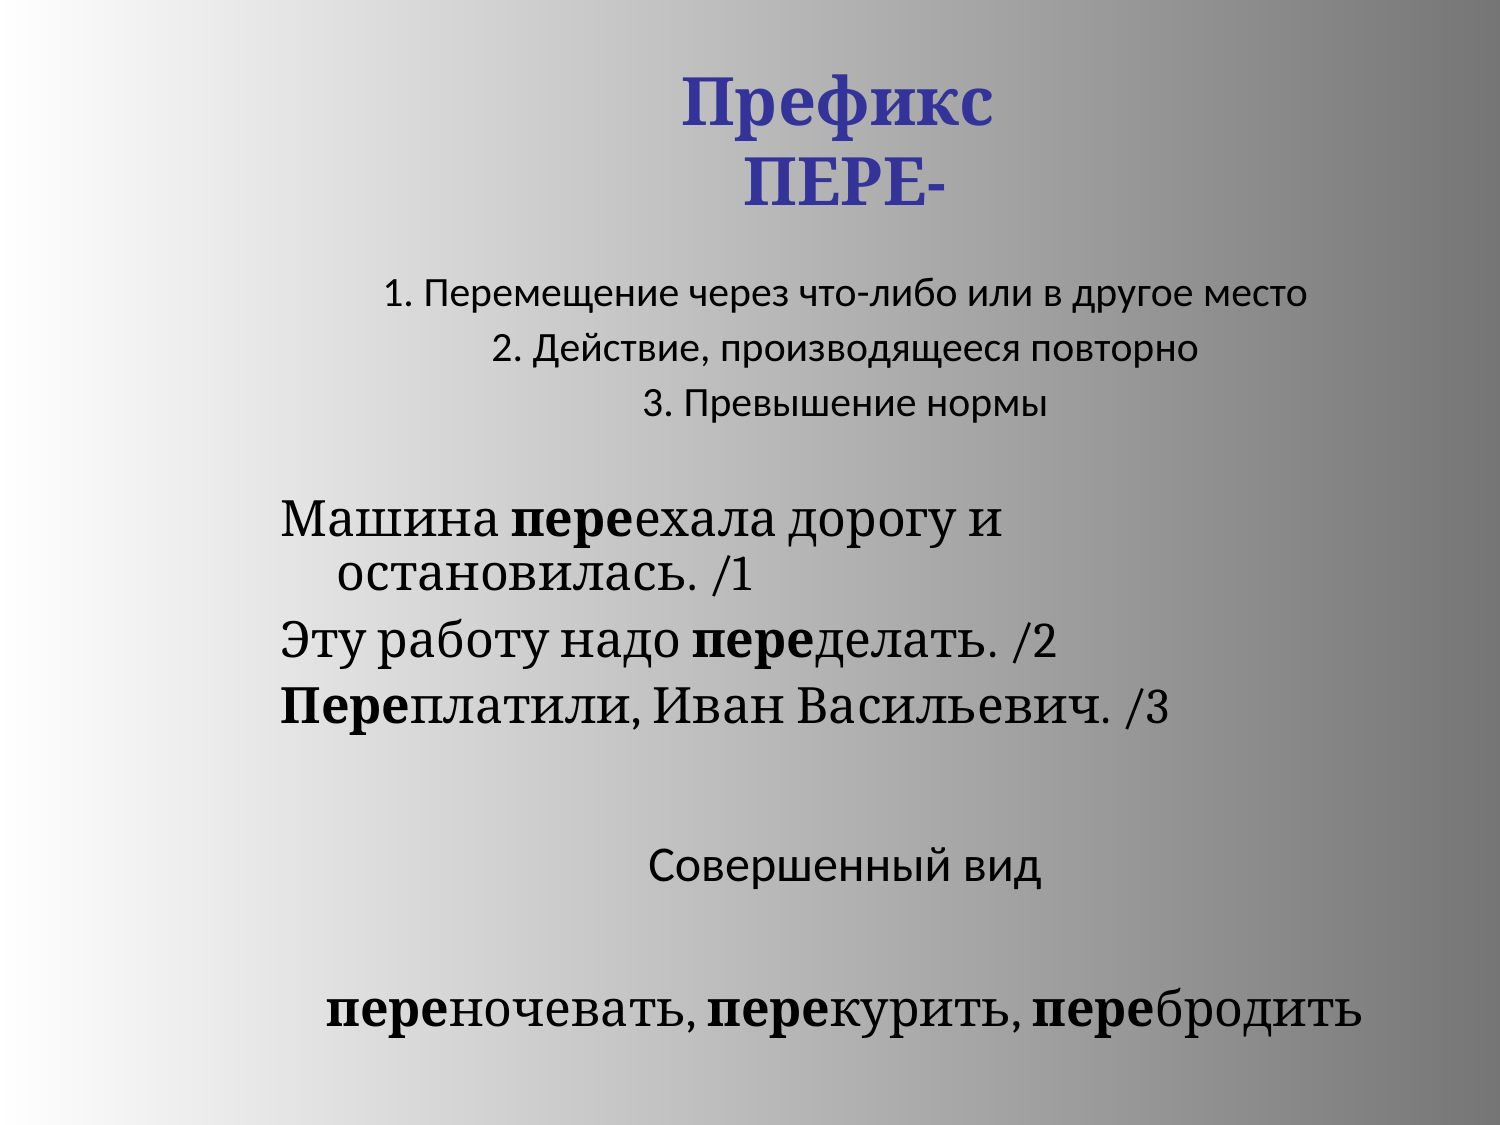

# Префикс ПЕРЕ-
1. Перемещение через что-либо или в другое место
2. Действие, производящееся повторно
3. Превышение нормы
Машина переехала дорогу и остановилась. /1
Эту работу надо переделать. /2
Переплатили, Иван Васильевич. /3
Совершенный вид
переночевать, перекурить, перебродить